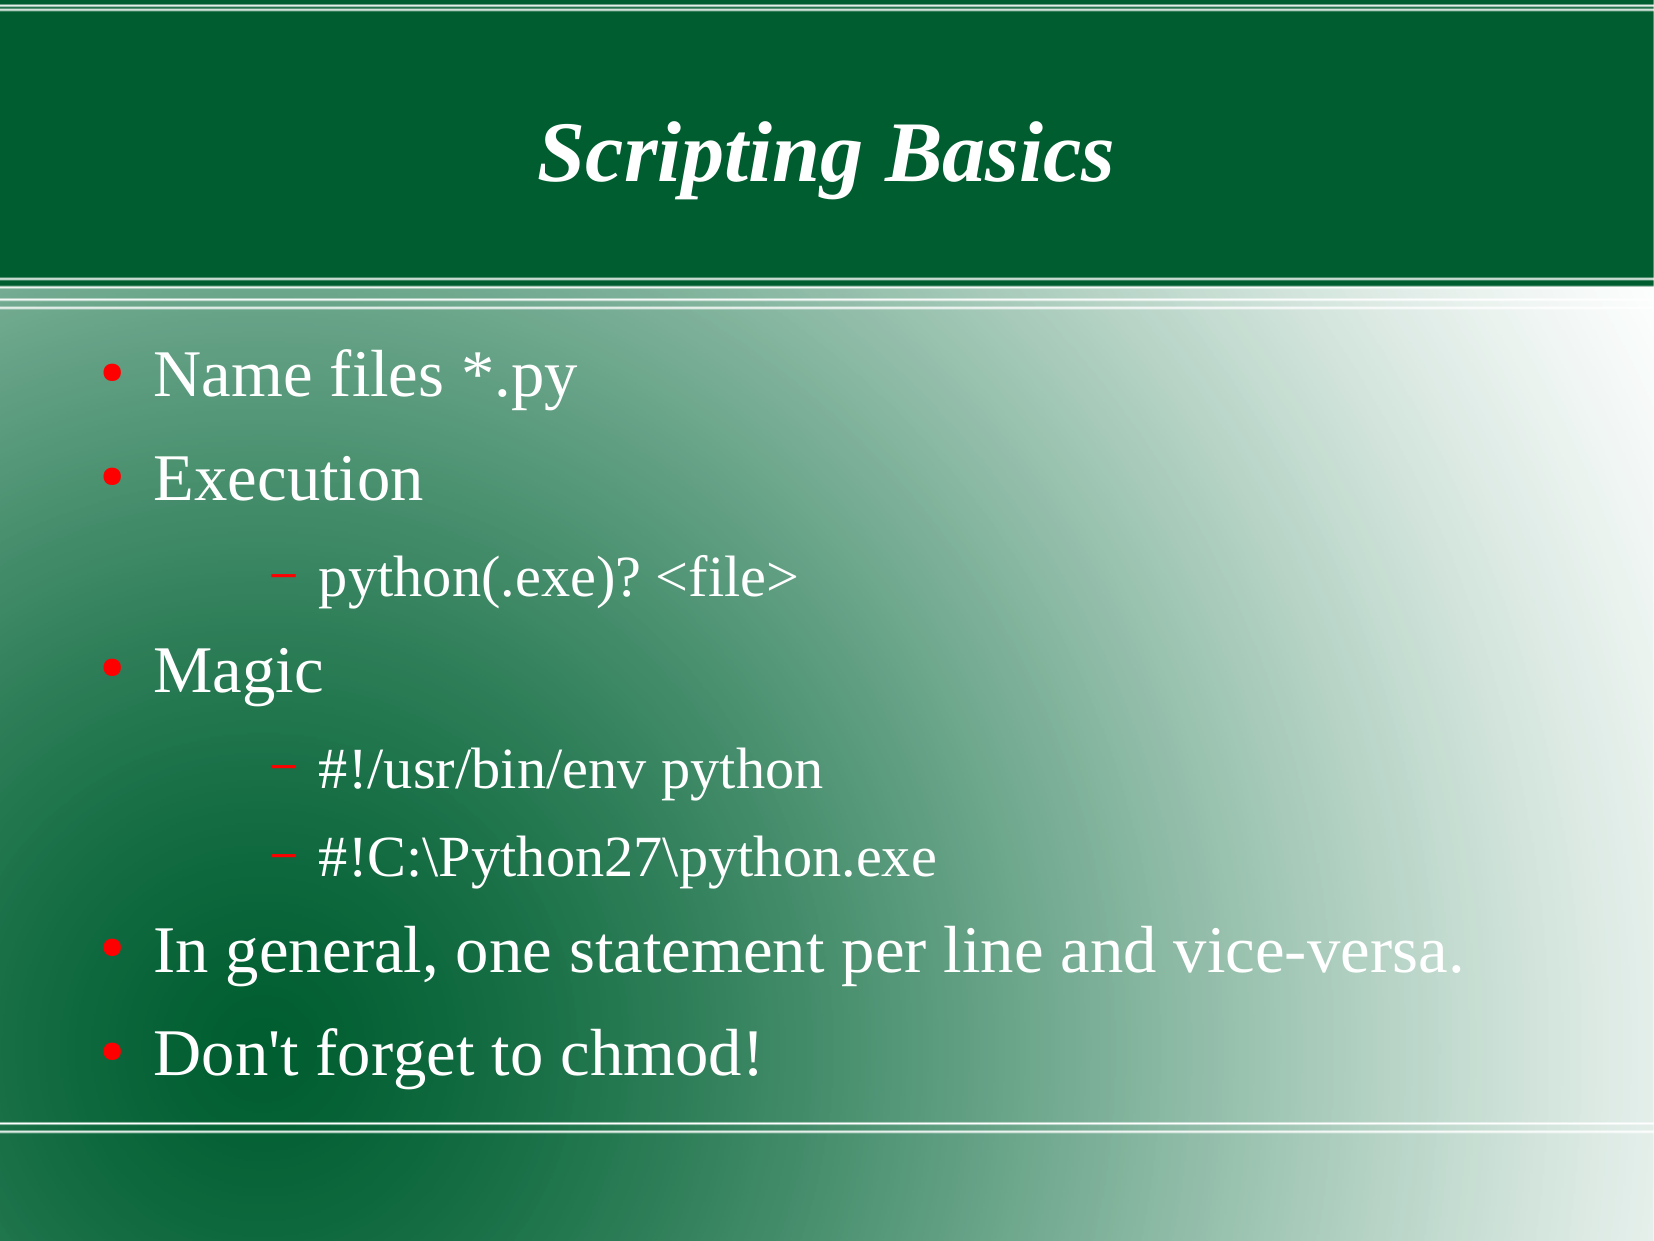

# Scripting Basics
Name files *.py
Execution
python(.exe)? <file>
Magic
#!/usr/bin/env python
#!C:\Python27\python.exe
In general, one statement per line and vice-versa.
Don't forget to chmod!